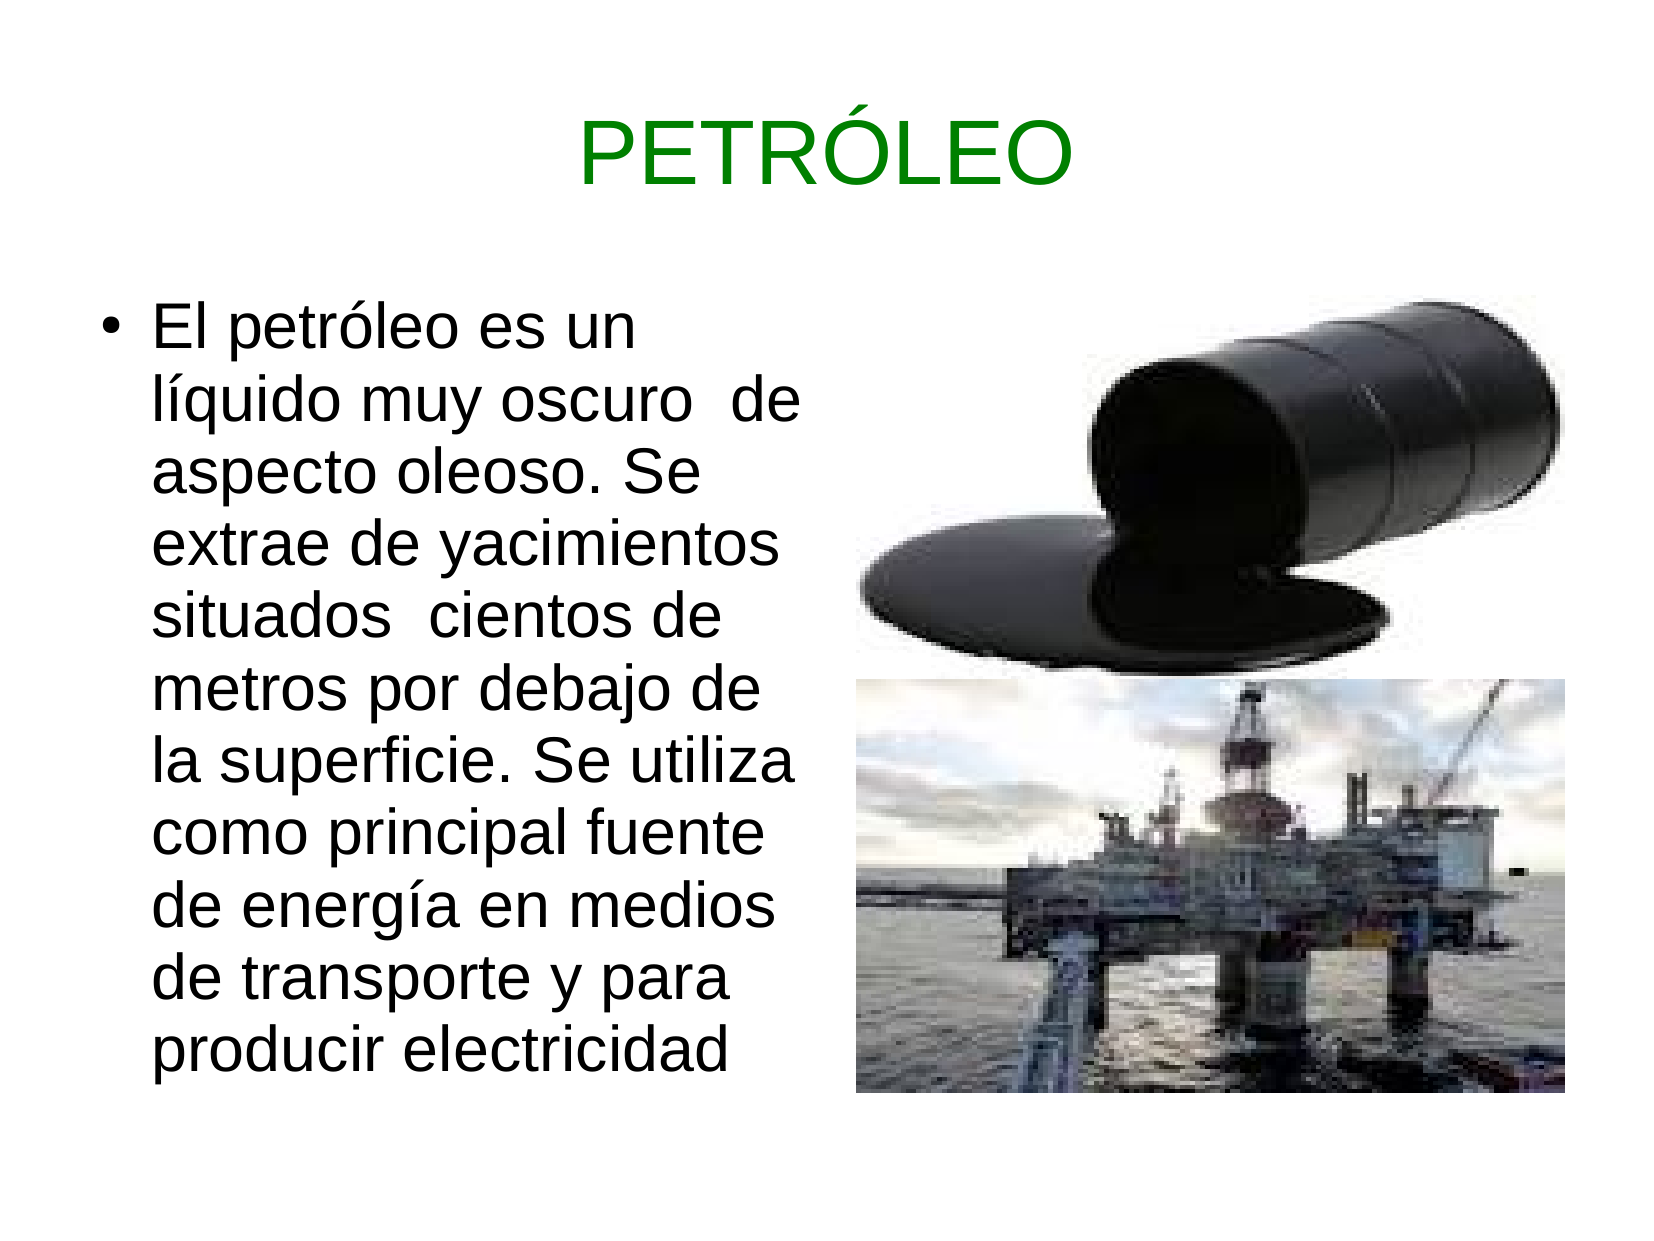

# PETRÓLEO
El petróleo es un líquido muy oscuro de aspecto oleoso. Se extrae de yacimientos situados cientos de metros por debajo de la superficie. Se utiliza como principal fuente de energía en medios de transporte y para producir electricidad